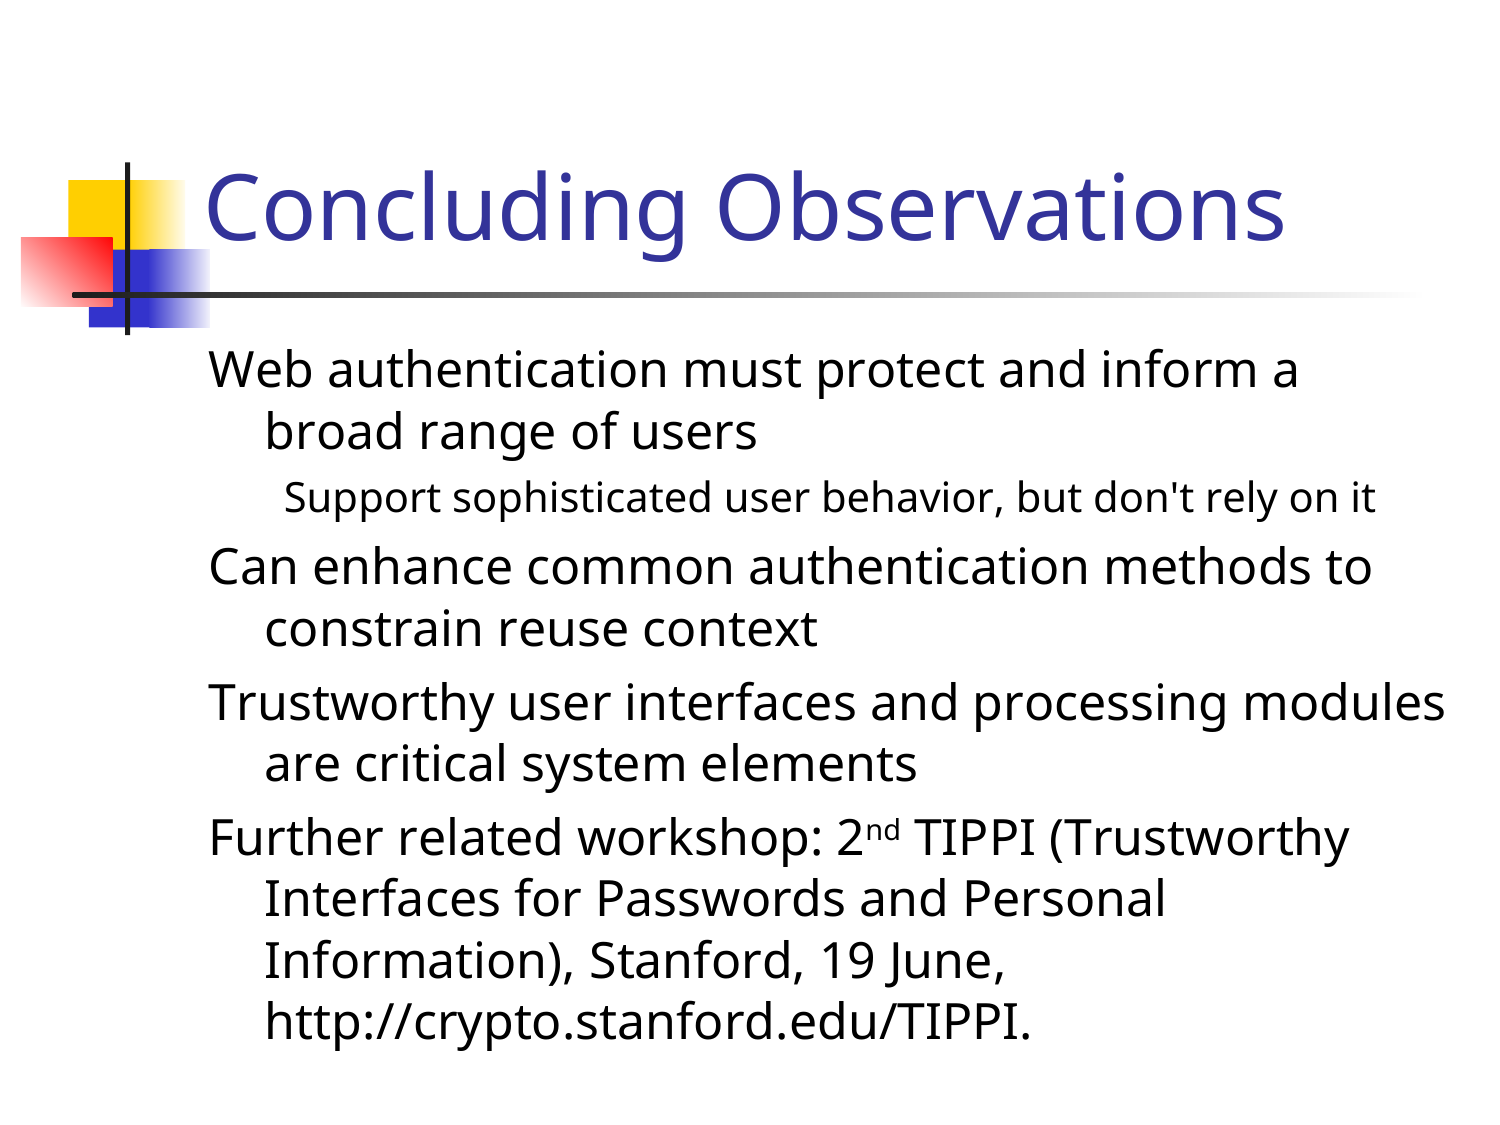

# Concluding Observations
Web authentication must protect and inform a broad range of users
Support sophisticated user behavior, but don't rely on it
Can enhance common authentication methods to constrain reuse context
Trustworthy user interfaces and processing modules are critical system elements
Further related workshop: 2nd TIPPI (Trustworthy Interfaces for Passwords and Personal Information), Stanford, 19 June, http://crypto.stanford.edu/TIPPI.